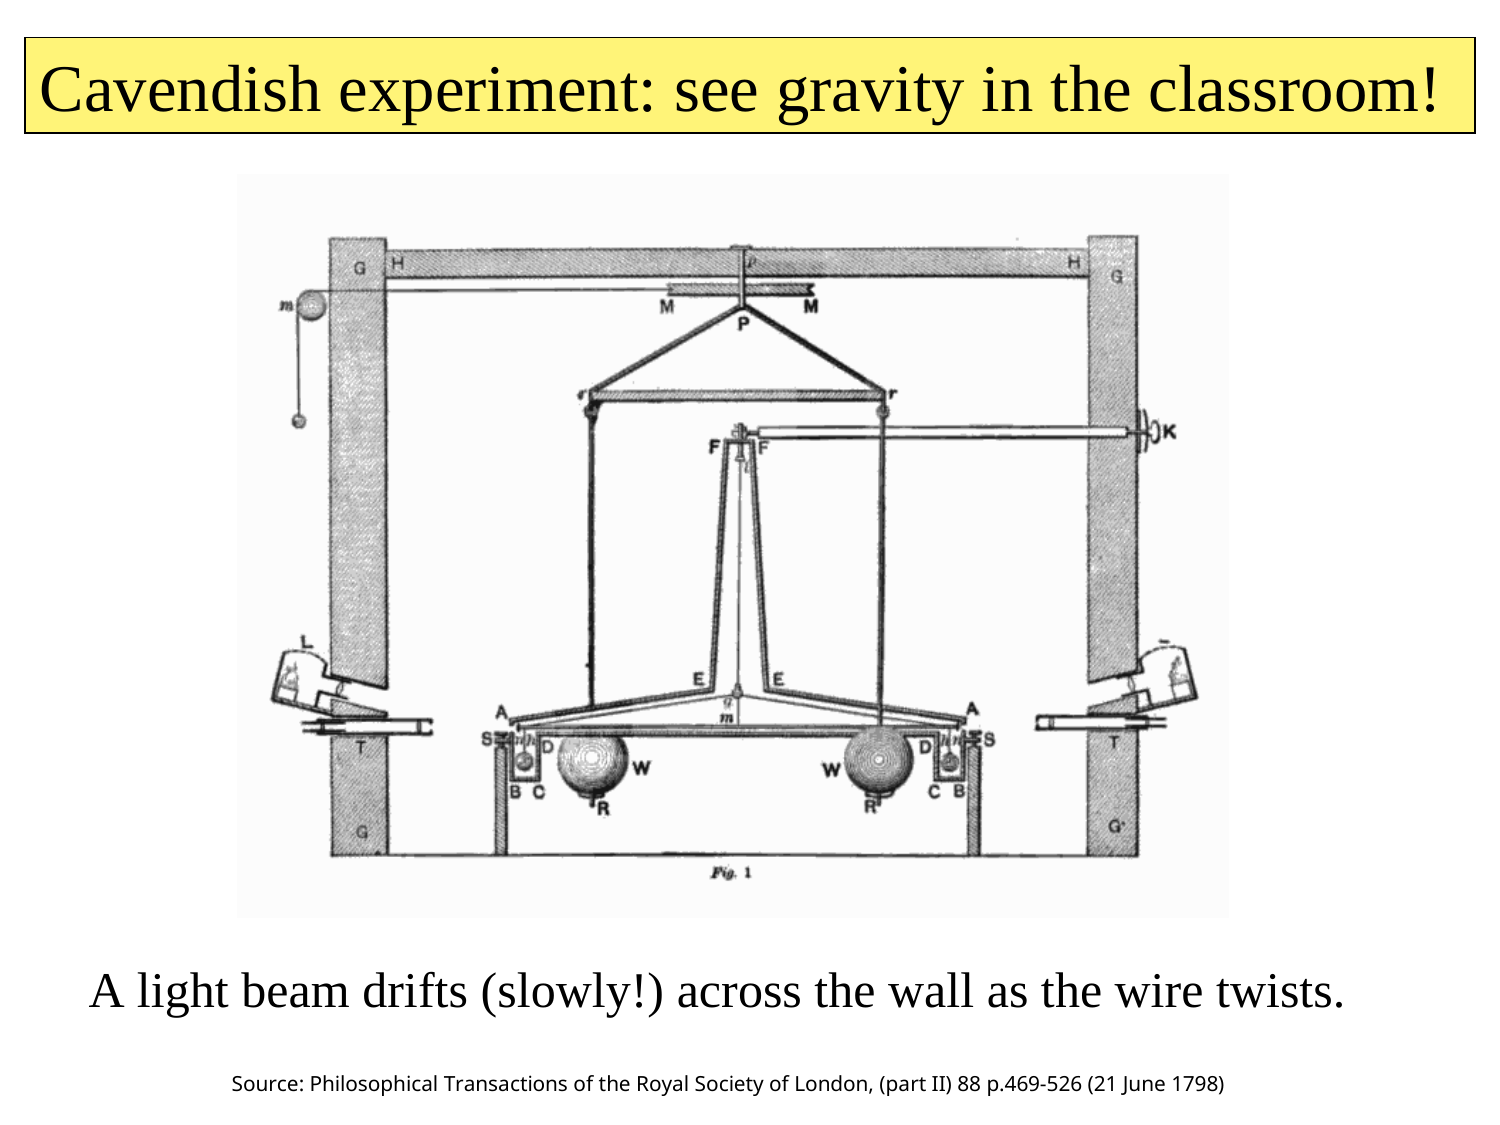

Cavendish experiment: see gravity in the classroom!
A light beam drifts (slowly!) across the wall as the wire twists.
Source: Philosophical Transactions of the Royal Society of London, (part II) 88 p.469-526 (21 June 1798)